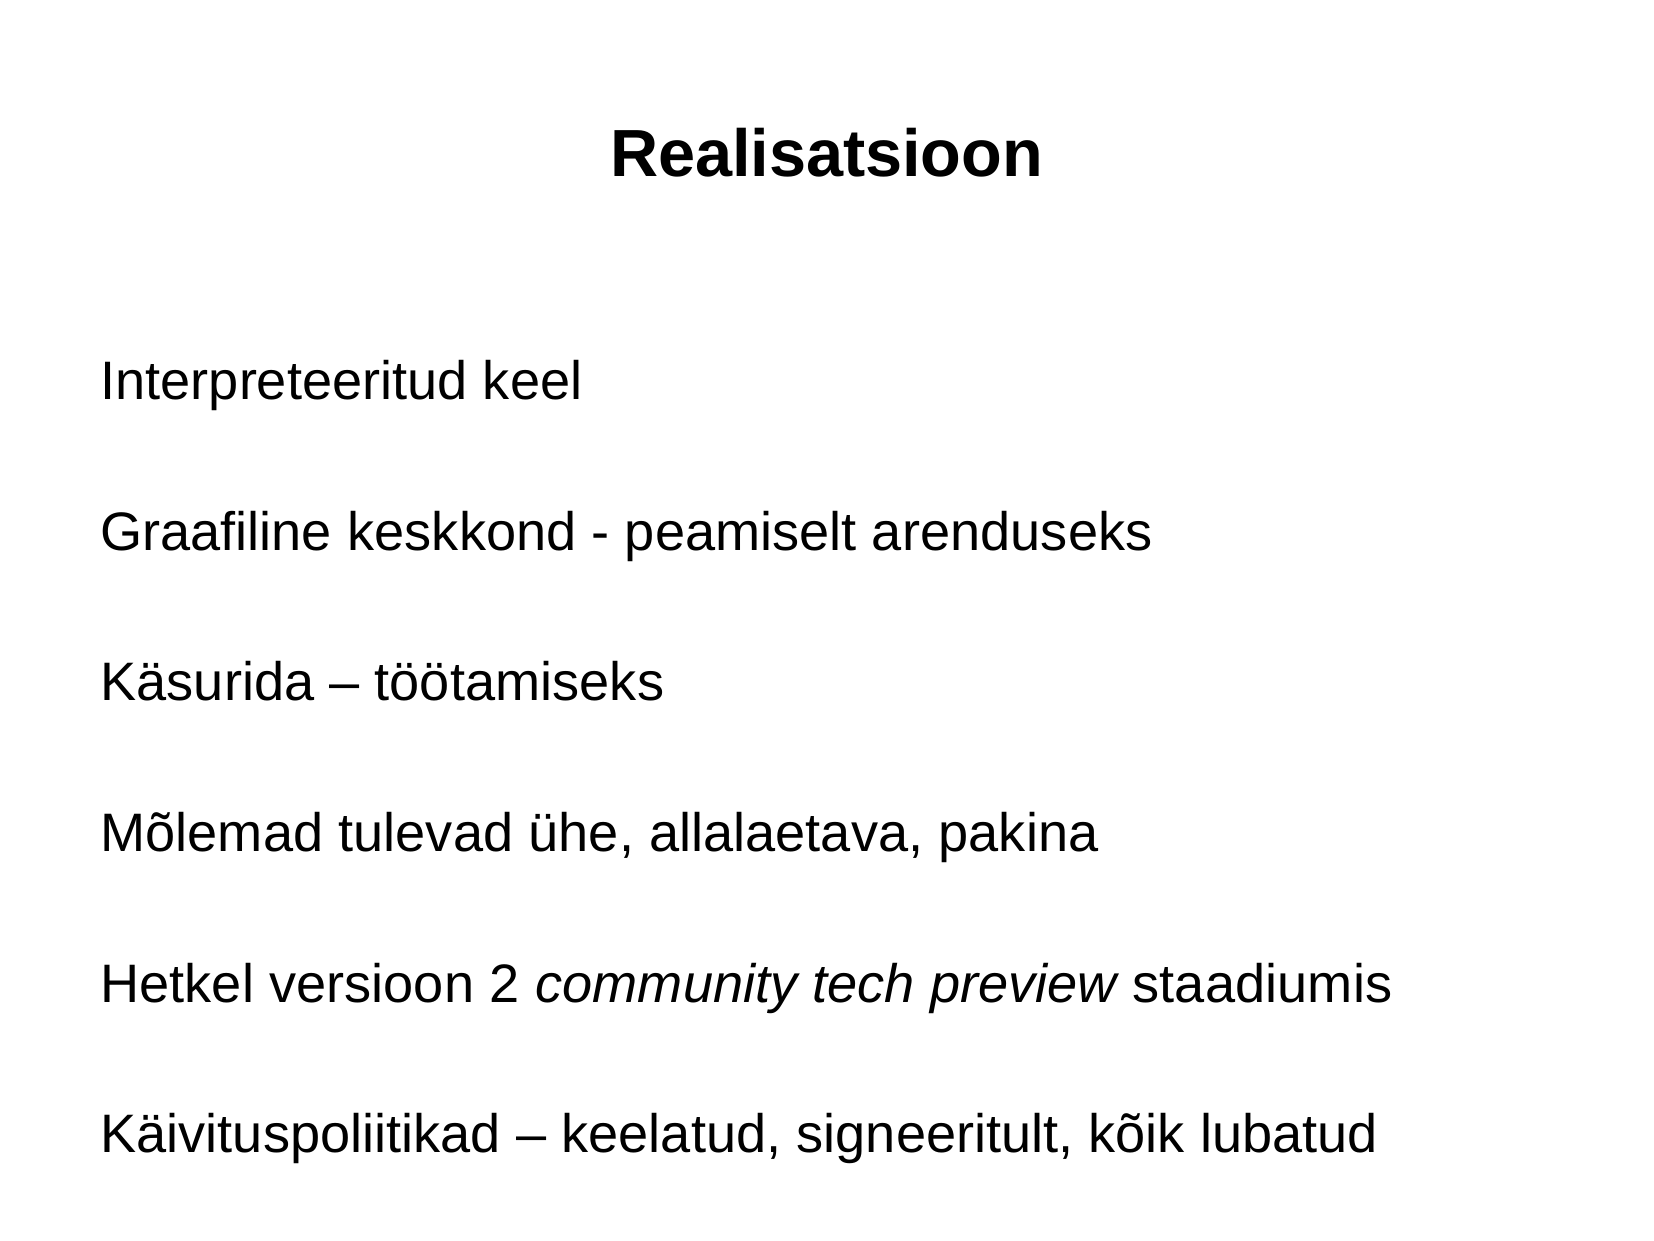

# Realisatsioon
Interpreteeritud keel
Graafiline keskkond - peamiselt arenduseks
Käsurida – töötamiseks
Mõlemad tulevad ühe, allalaetava, pakina
Hetkel versioon 2 community tech preview staadiumis
Käivituspoliitikad – keelatud, signeeritult, kõik lubatud